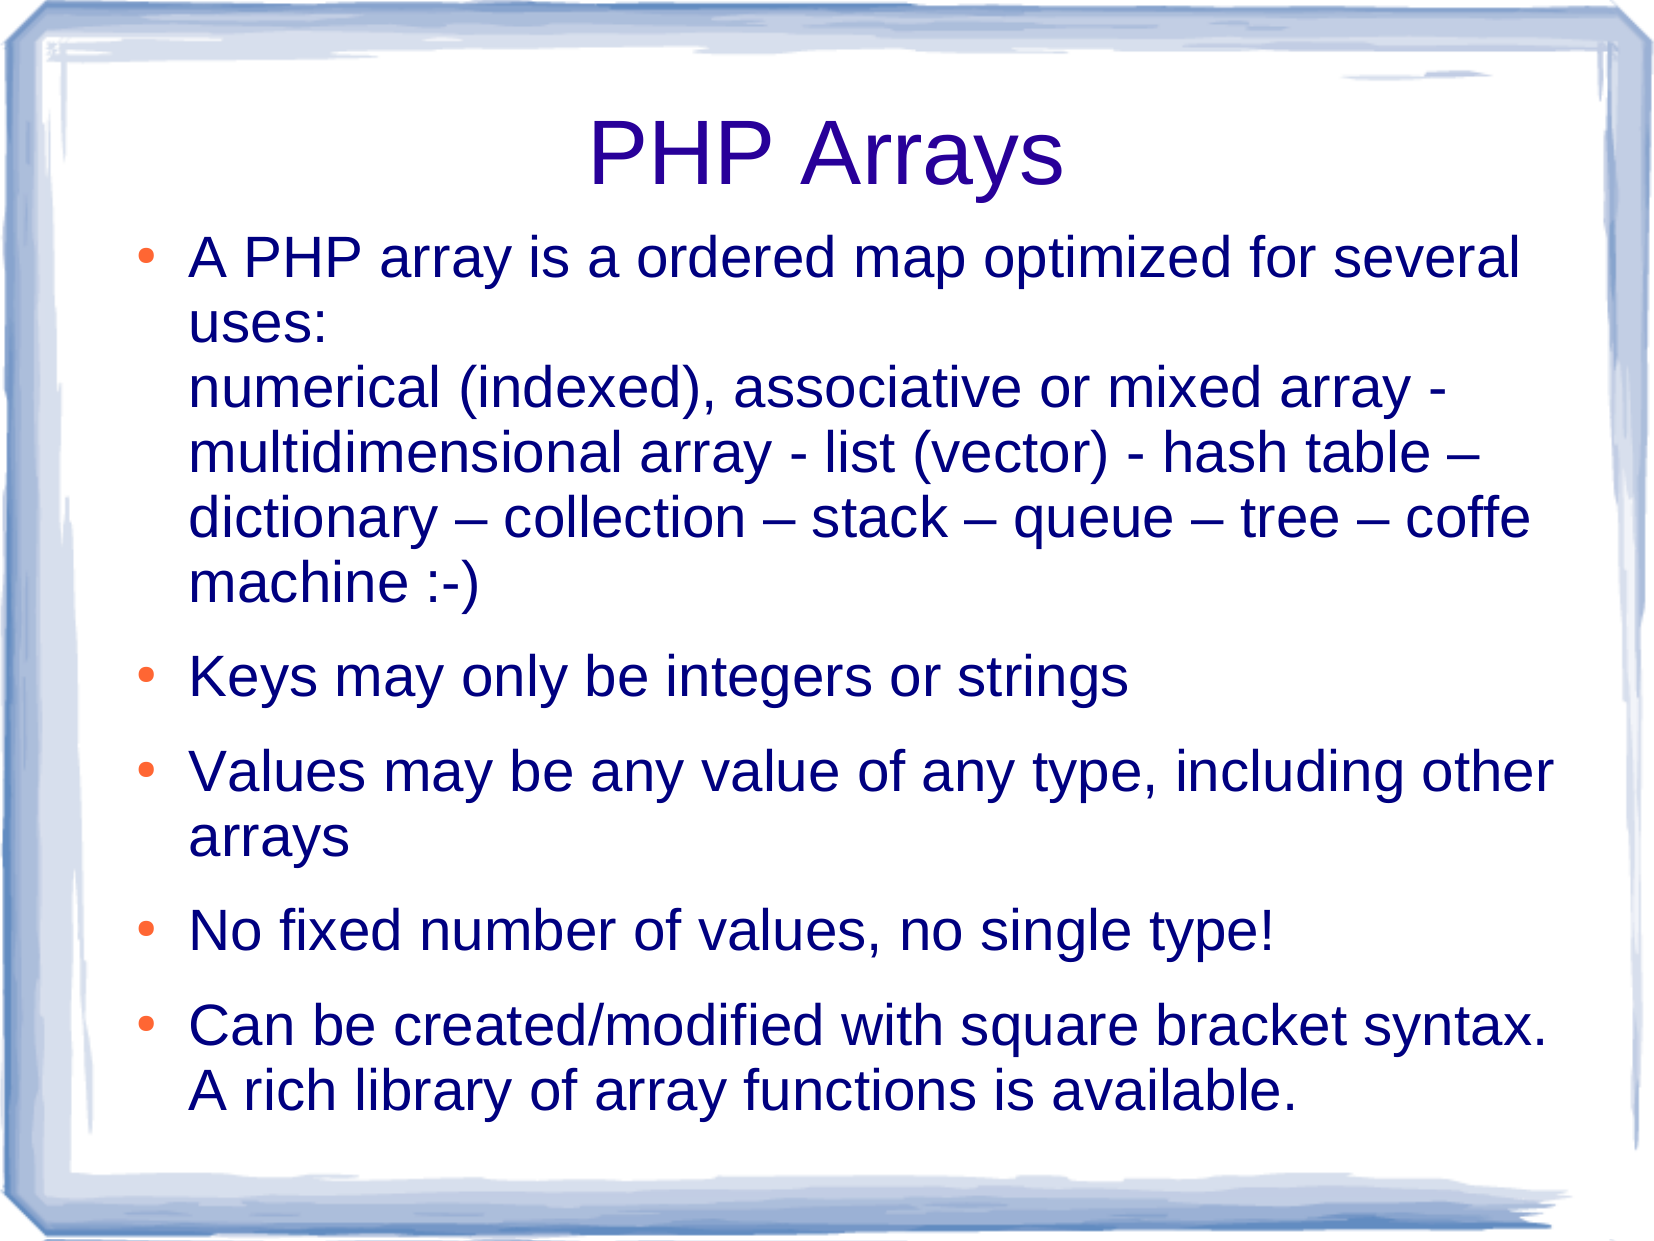

# PHP Arrays
A PHP array is a ordered map optimized for several uses:
numerical (indexed), associative or mixed array - multidimensional array - list (vector) - hash table – dictionary – collection – stack – queue – tree – coffe machine :-)
Keys may only be integers or strings
Values may be any value of any type, including other arrays
No fixed number of values, no single type!
Can be created/modified with square bracket syntax. A rich library of array functions is available.